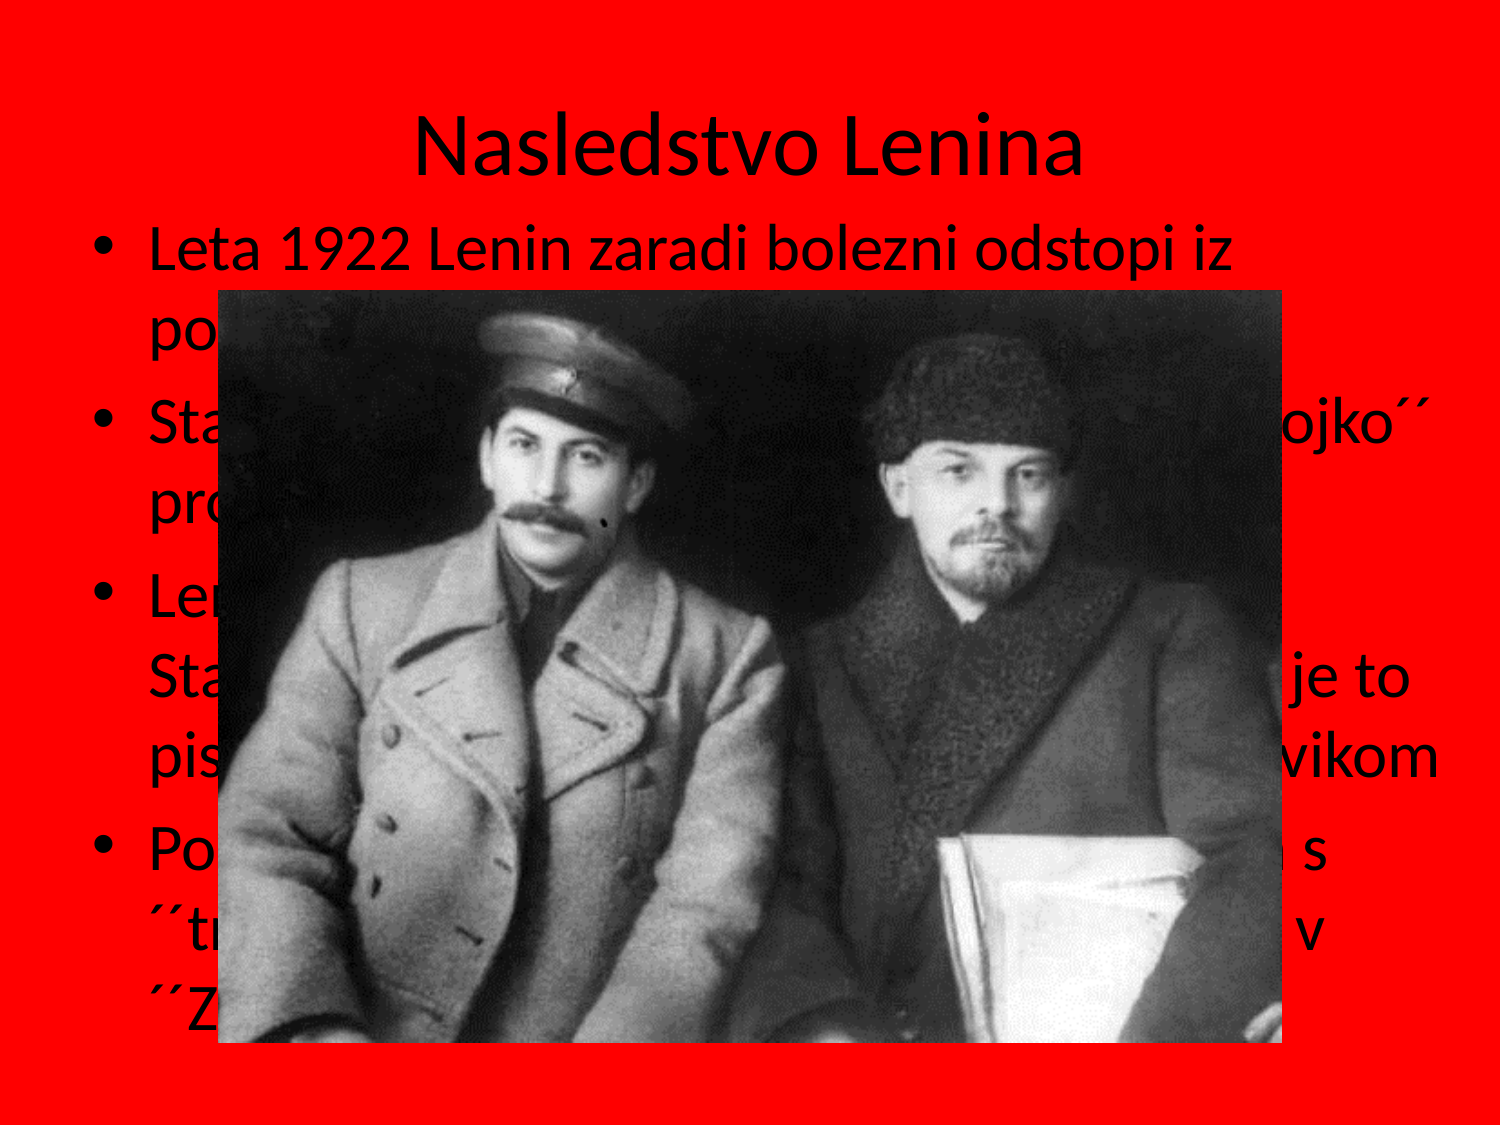

# Nasledstvo Lenina
Leta 1922 Lenin zaradi bolezni odstopi iz političnega življenja
Stalin, Zinovjev in Kamenjev oblikujejo ´´trojko´´ proti političnemu konkurentu Trockemu
Lenin v poslovilnem pismu želi prekiniti Stalinovo mesto generalnega sekretarja, a je to pismo ostalo nedosegljivo tedanjim boljševikom
Po tem začne s prevlado tudi nad članoma s ´´trojke´´, ki se kasneje povežeta s Trockim v ´´Združeno opozicijo´´.